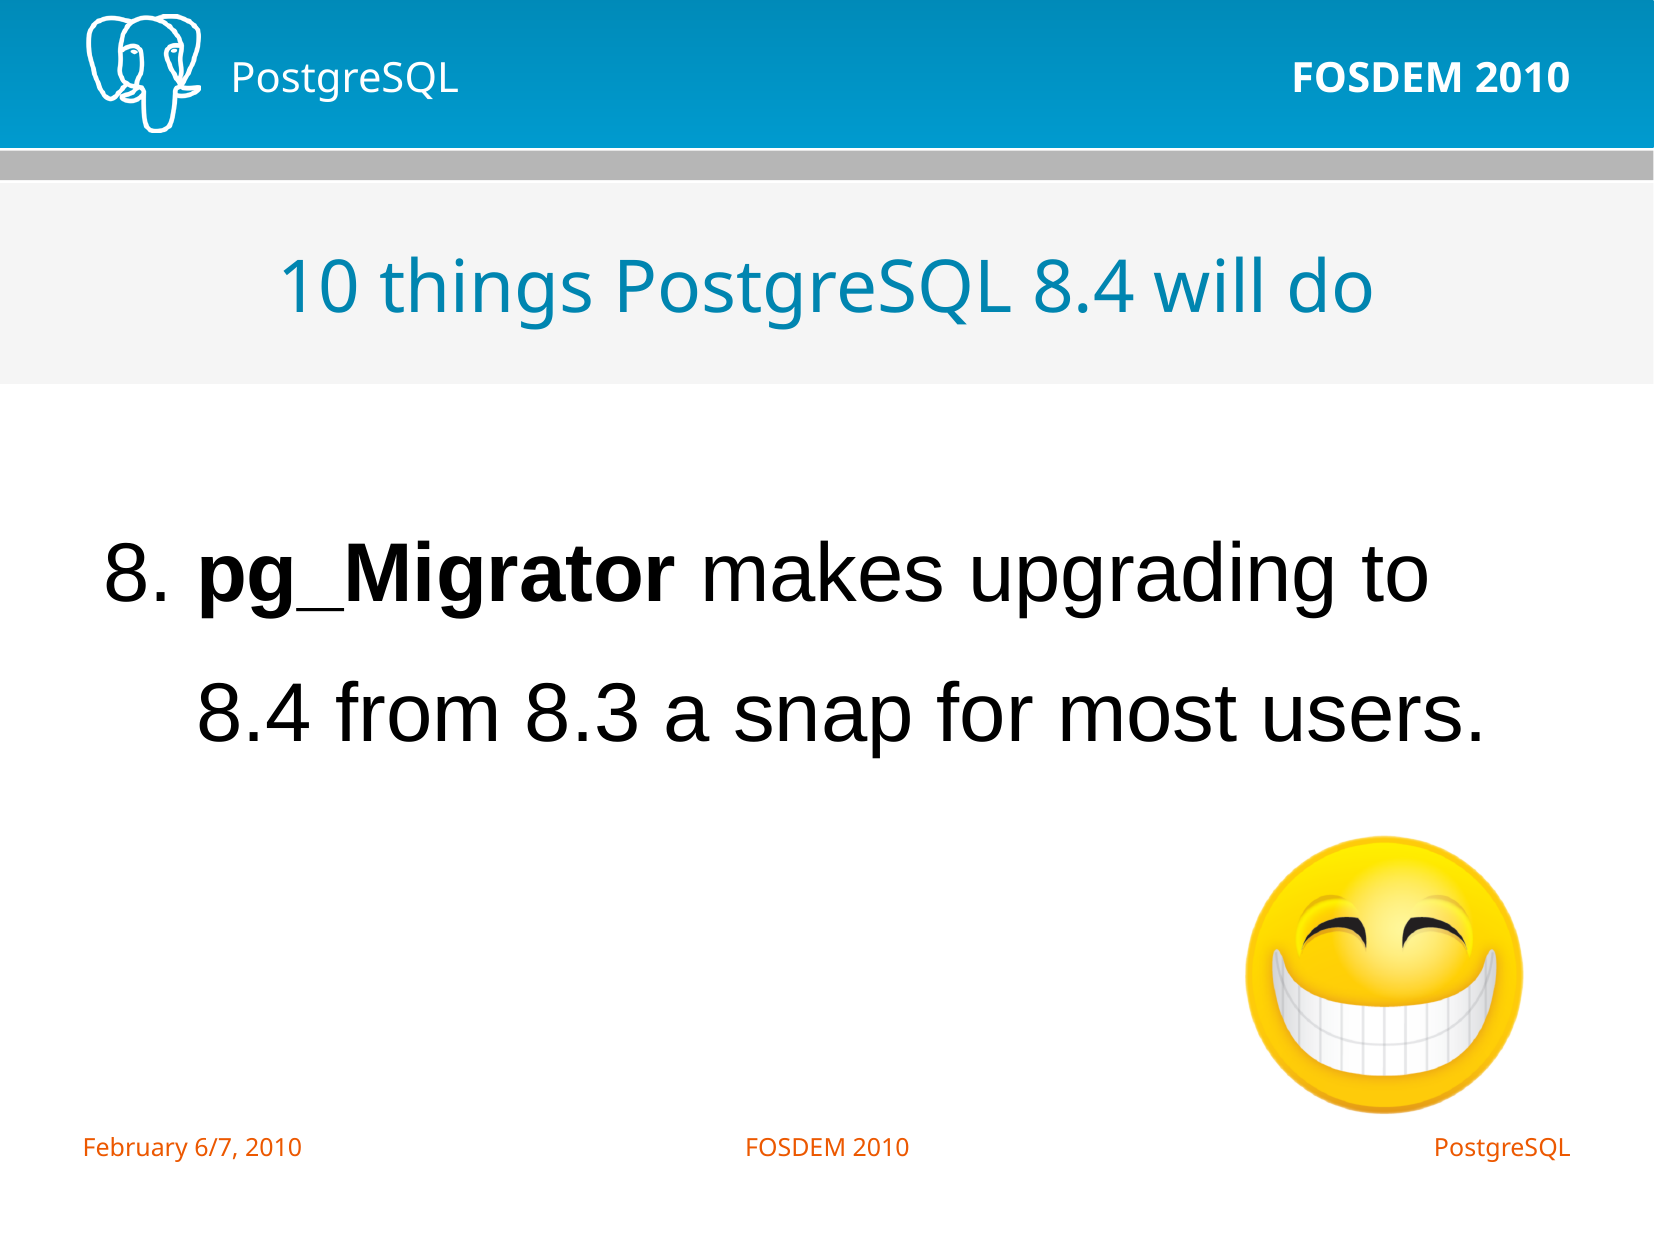

# 10 things PostgreSQL 8.4 will do
8. pg_Migrator makes upgrading to
 8.4 from 8.3 a snap for most users.
9